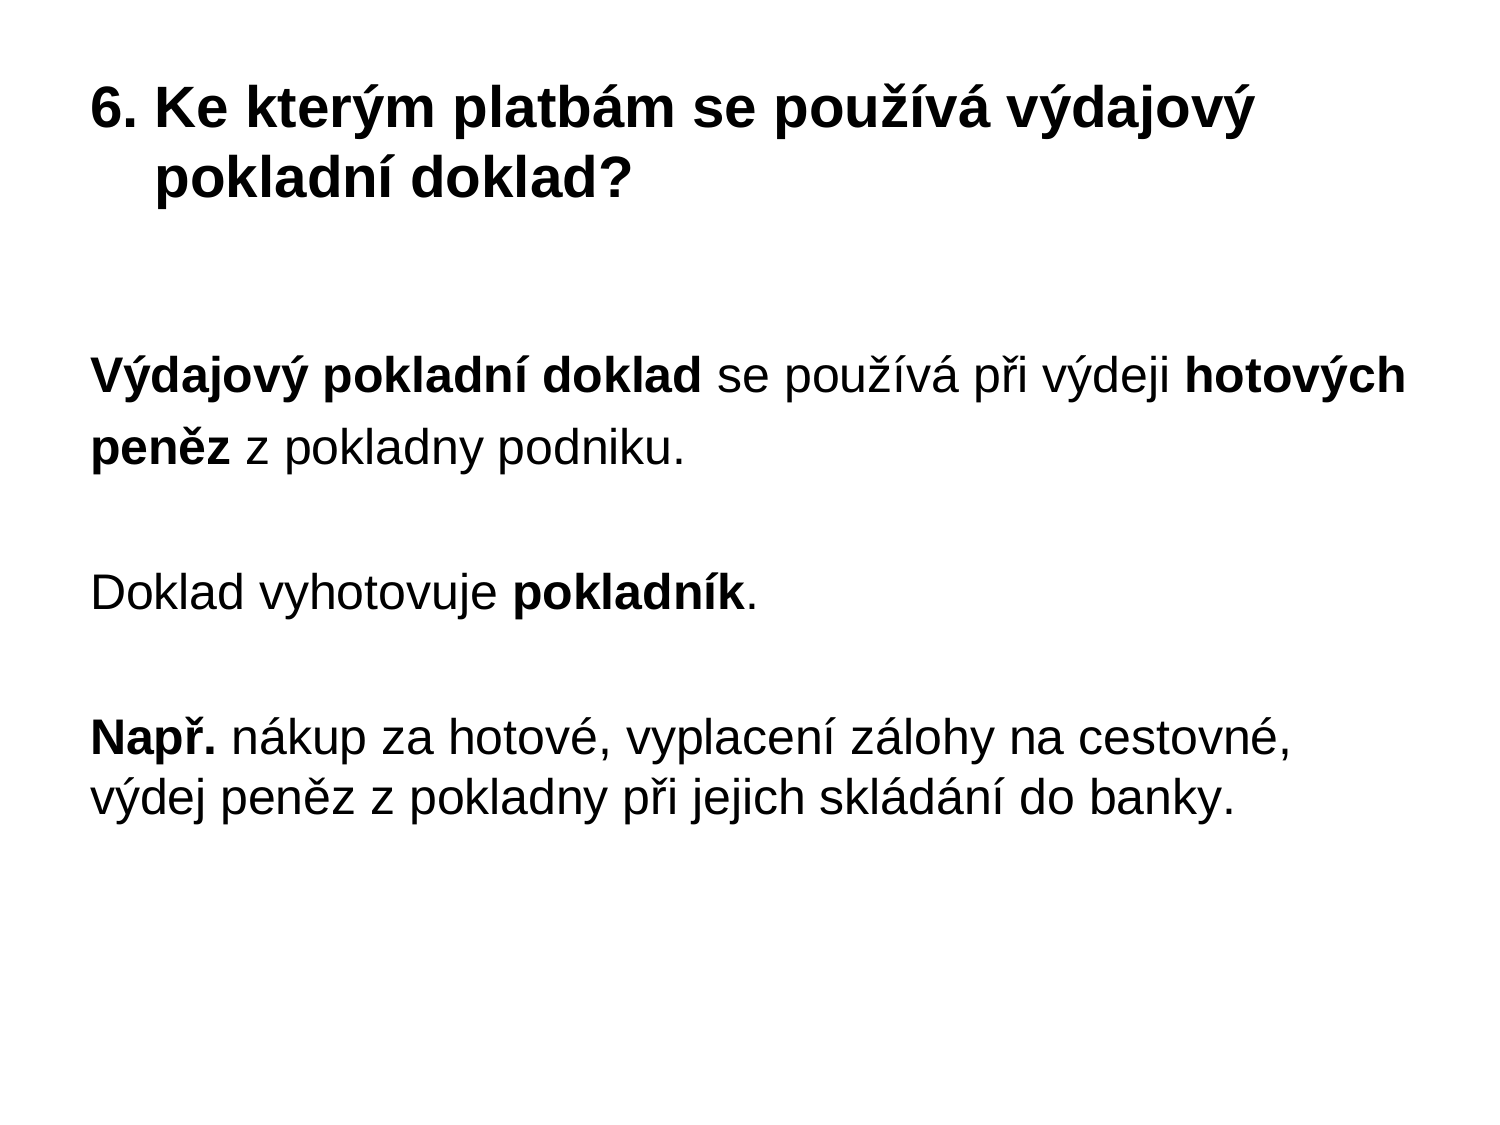

# 6. Ke kterým platbám se používá výdajový pokladní doklad?
Výdajový pokladní doklad se používá při výdeji hotových
peněz z pokladny podniku.
Doklad vyhotovuje pokladník.
Např. nákup za hotové, vyplacení zálohy na cestovné, výdej peněz z pokladny při jejich skládání do banky.